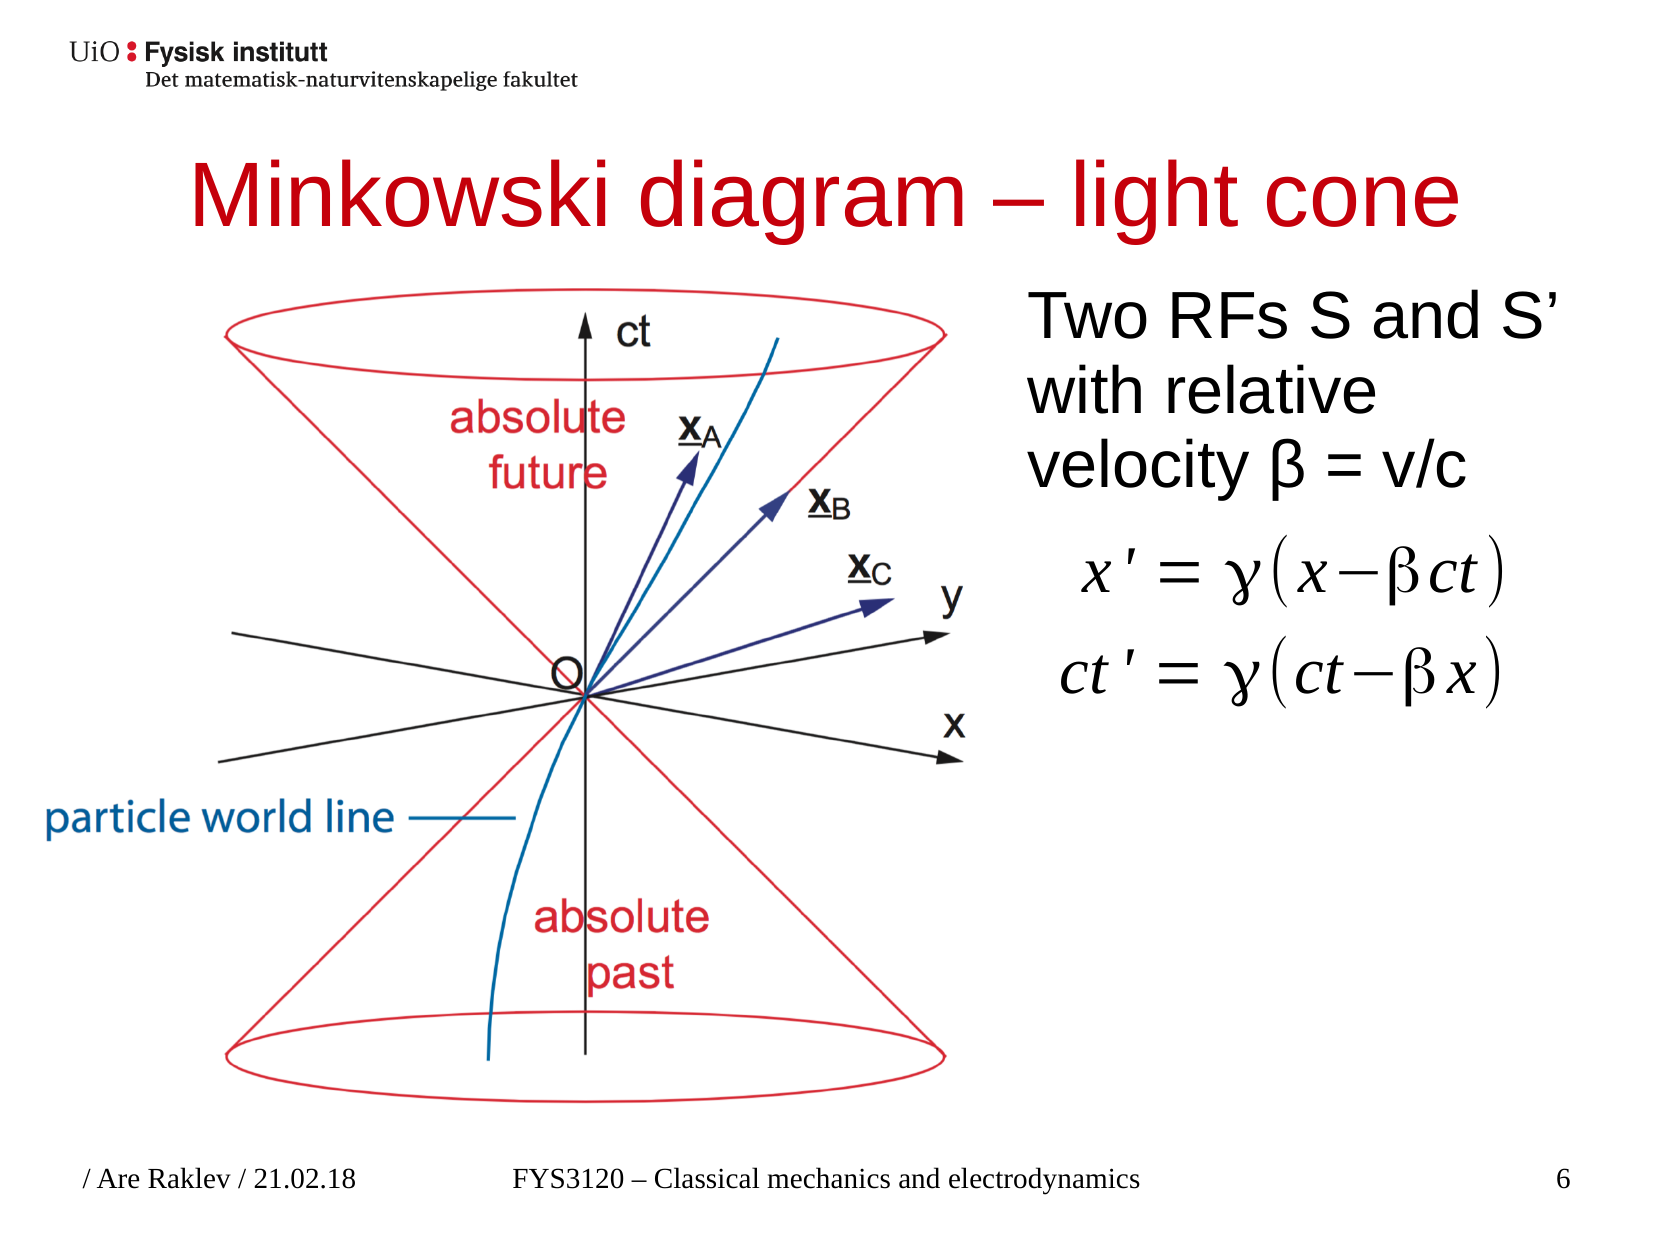

# Minkowski diagram – light cone
Two RFs S and S’ with relative velocity β = v/c
/ Are Raklev / 21.02.18
FYS3120 – Classical mechanics and electrodynamics
6